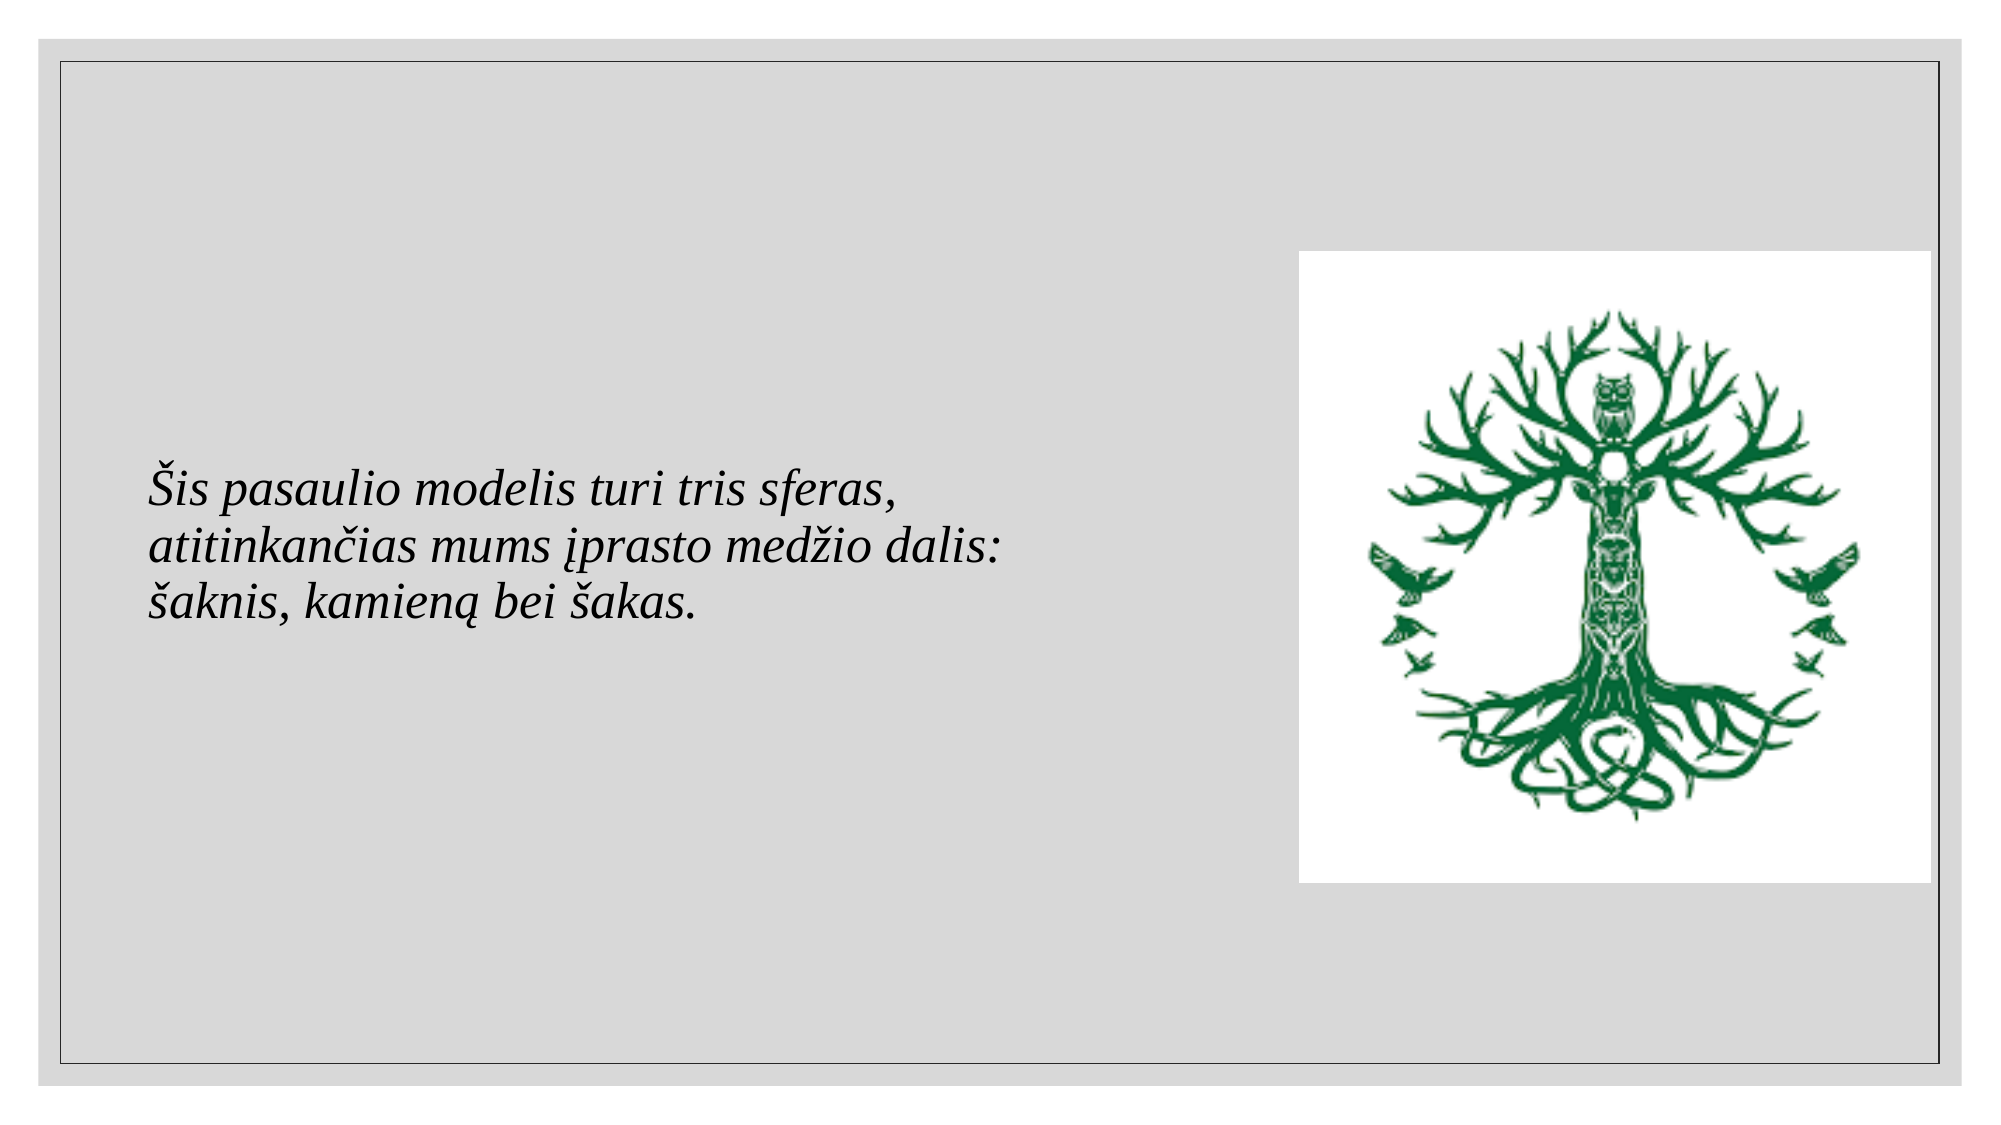

# Šis pasaulio modelis turi tris sferas, atitinkančias mums įprasto medžio dalis: šaknis, kamieną bei šakas.